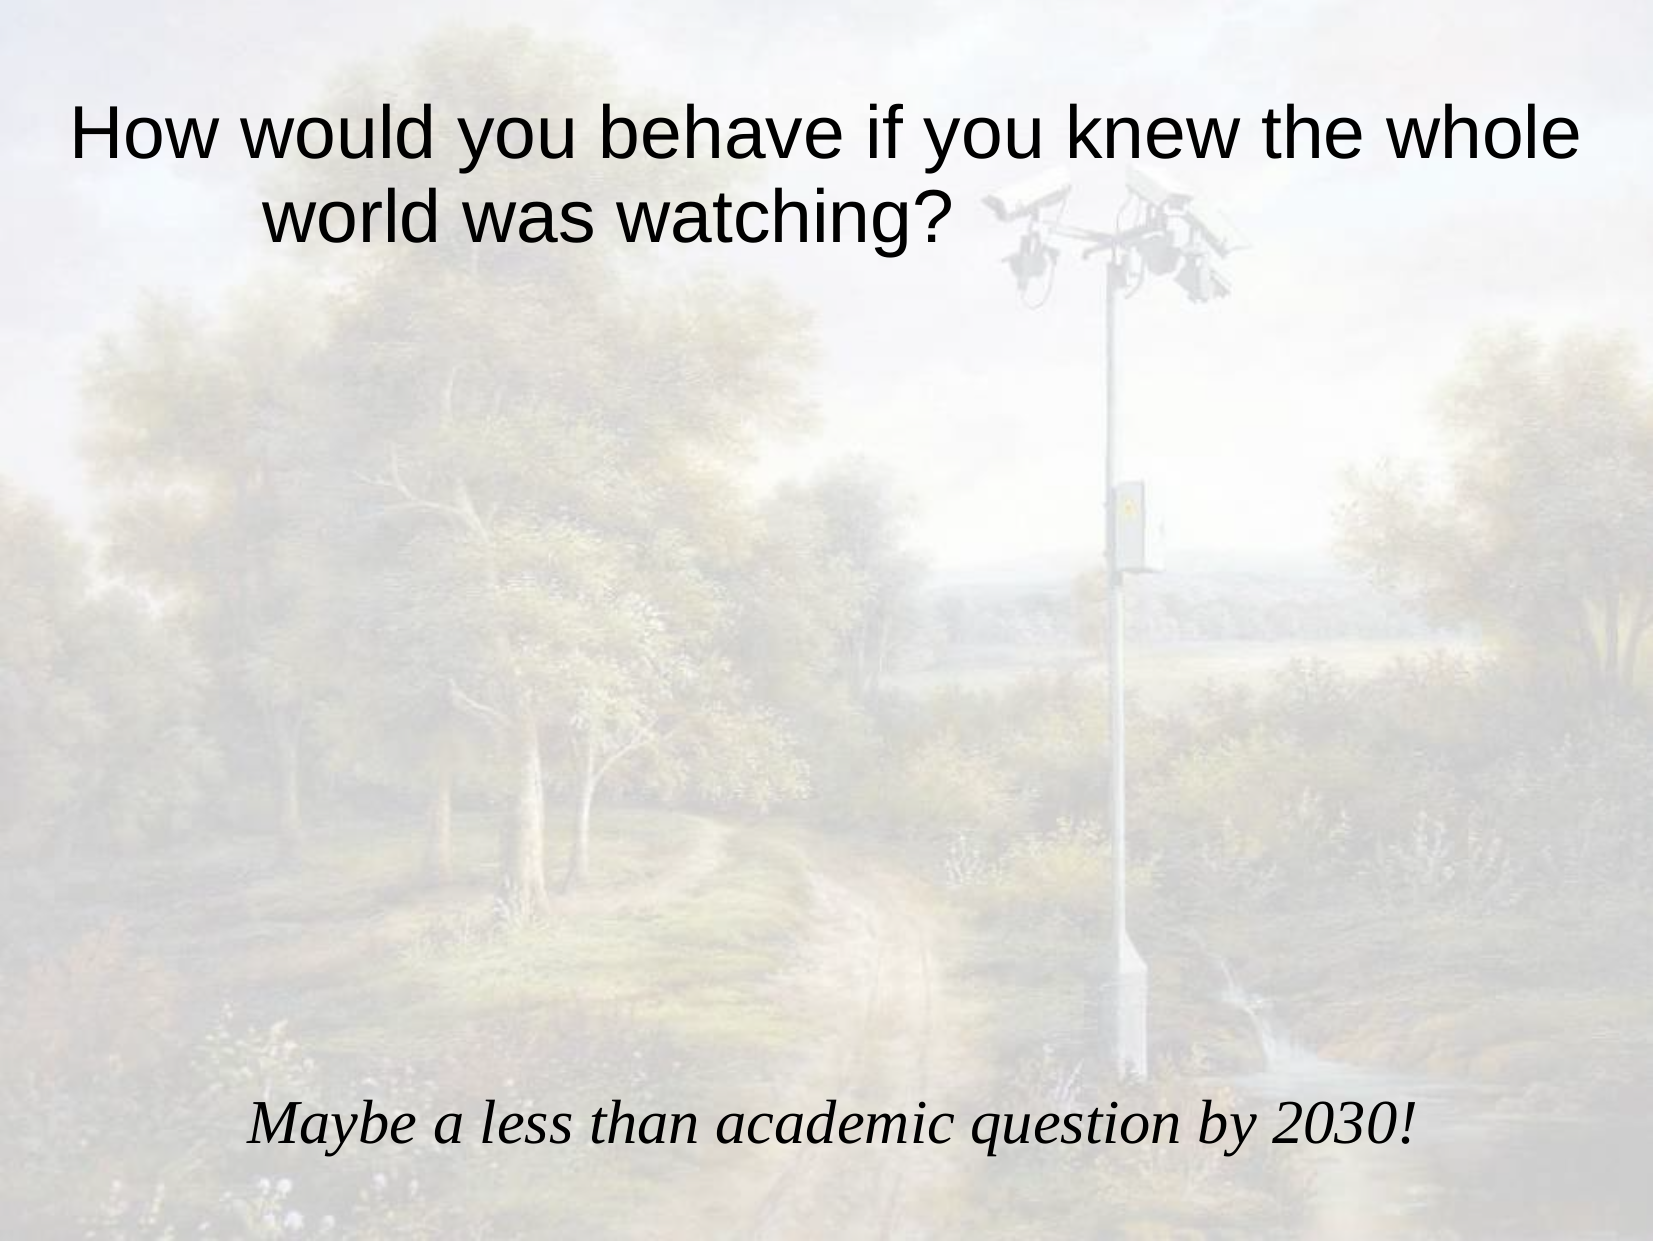

How would you behave if you knew the whole world was watching?
Maybe a less than academic question by 2030!